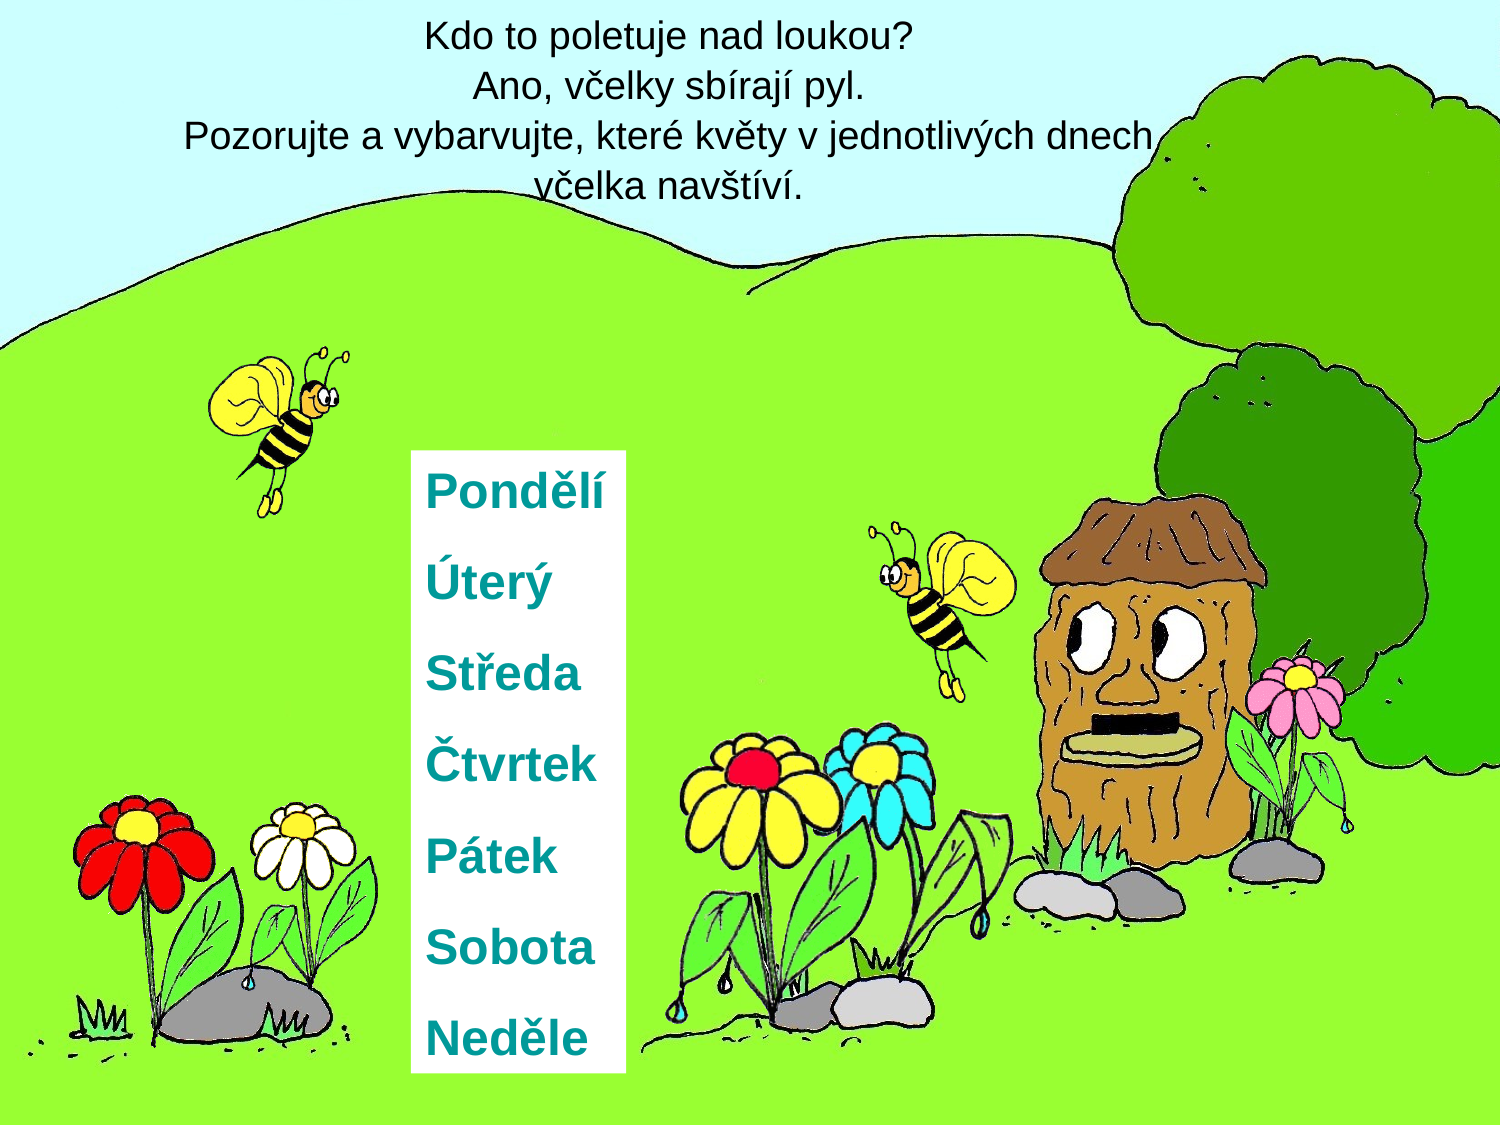

Kdo to poletuje nad loukou?
Ano, včelky sbírají pyl.
Pozorujte a vybarvujte, které květy v jednotlivých dnech včelka navštíví.
Pondělí
Úterý
Středa
Čtvrtek
Pátek
Sobota
Neděle